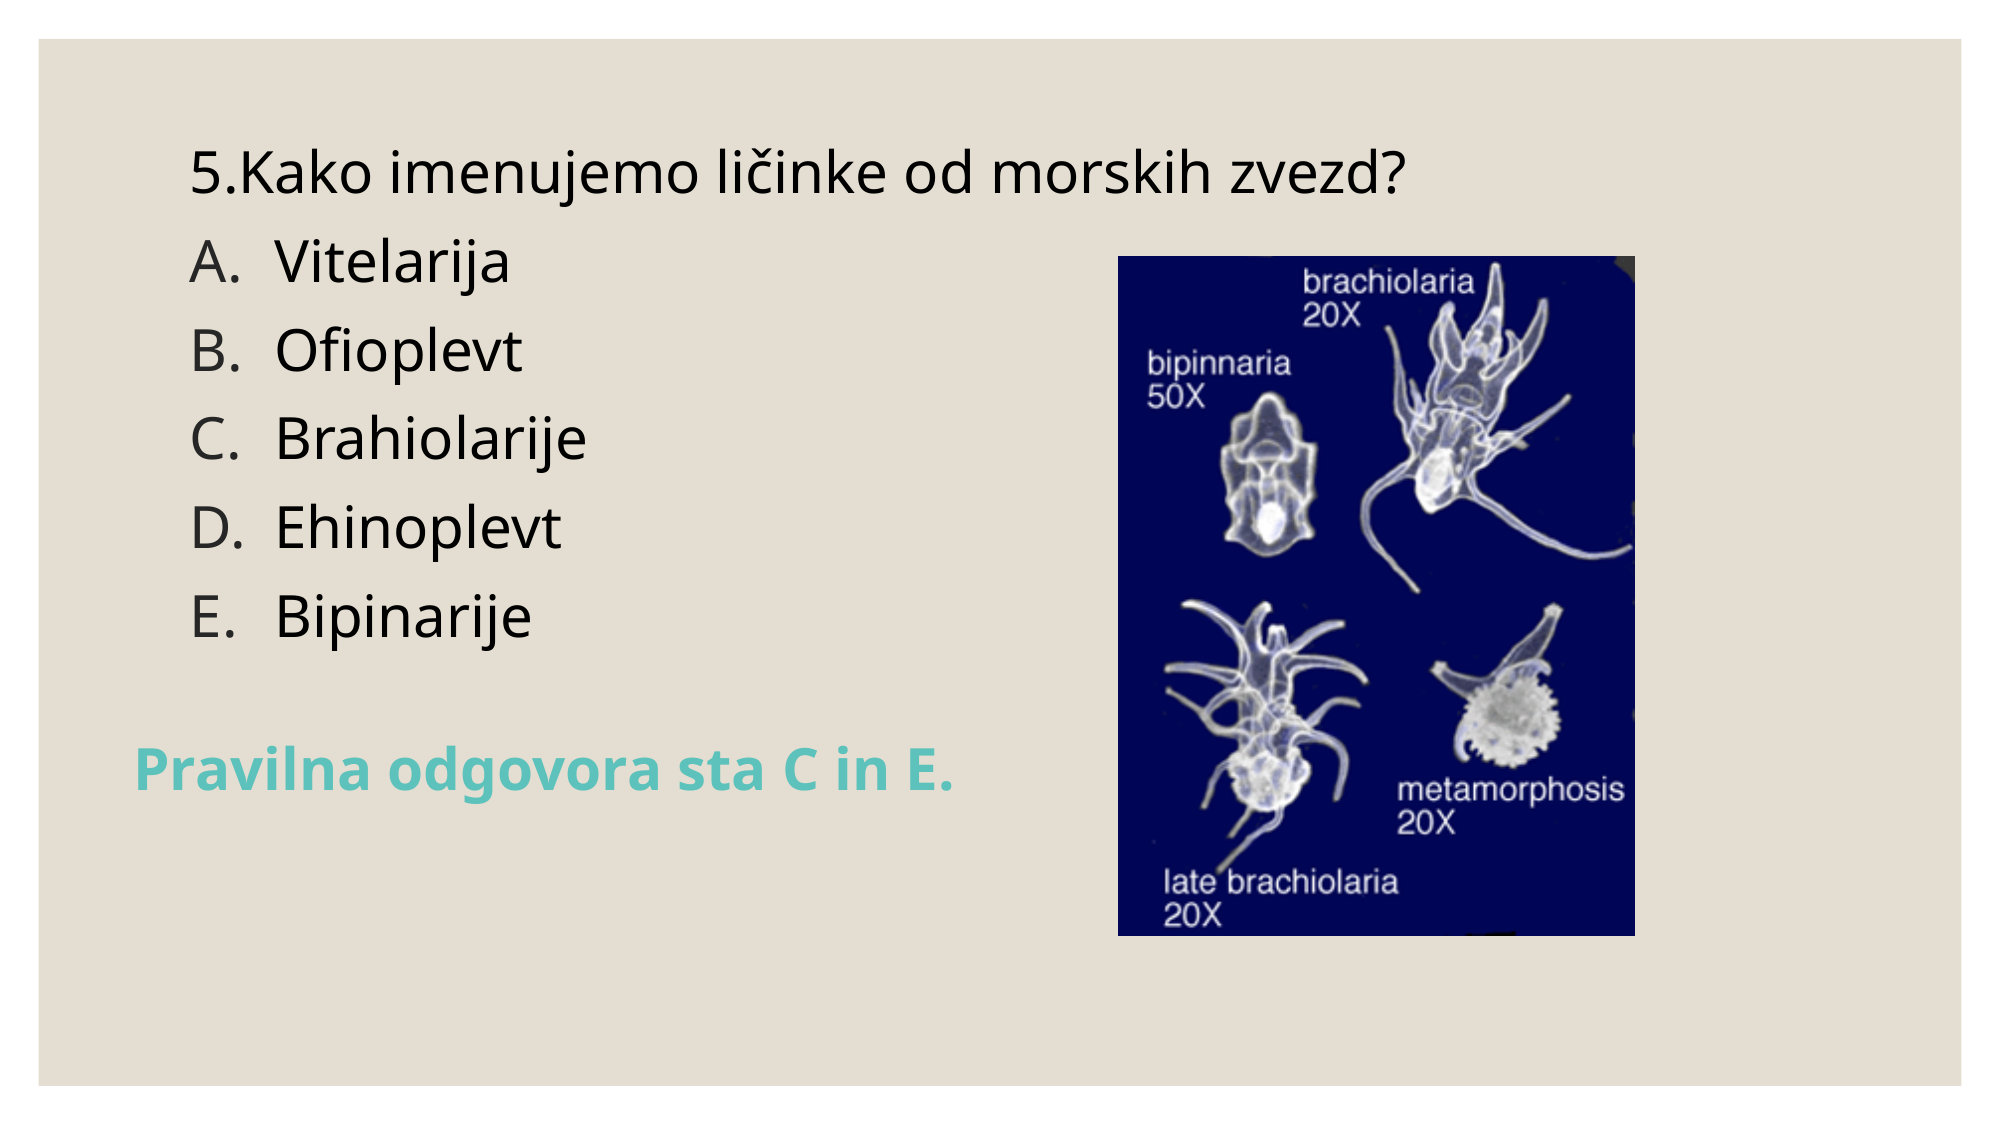

# 5.Kako imenujemo ličinke od morskih zvezd?
Vitelarija
Ofioplevt
Brahiolarije
Ehinoplevt
Bipinarije
Pravilna odgovora sta C in E.